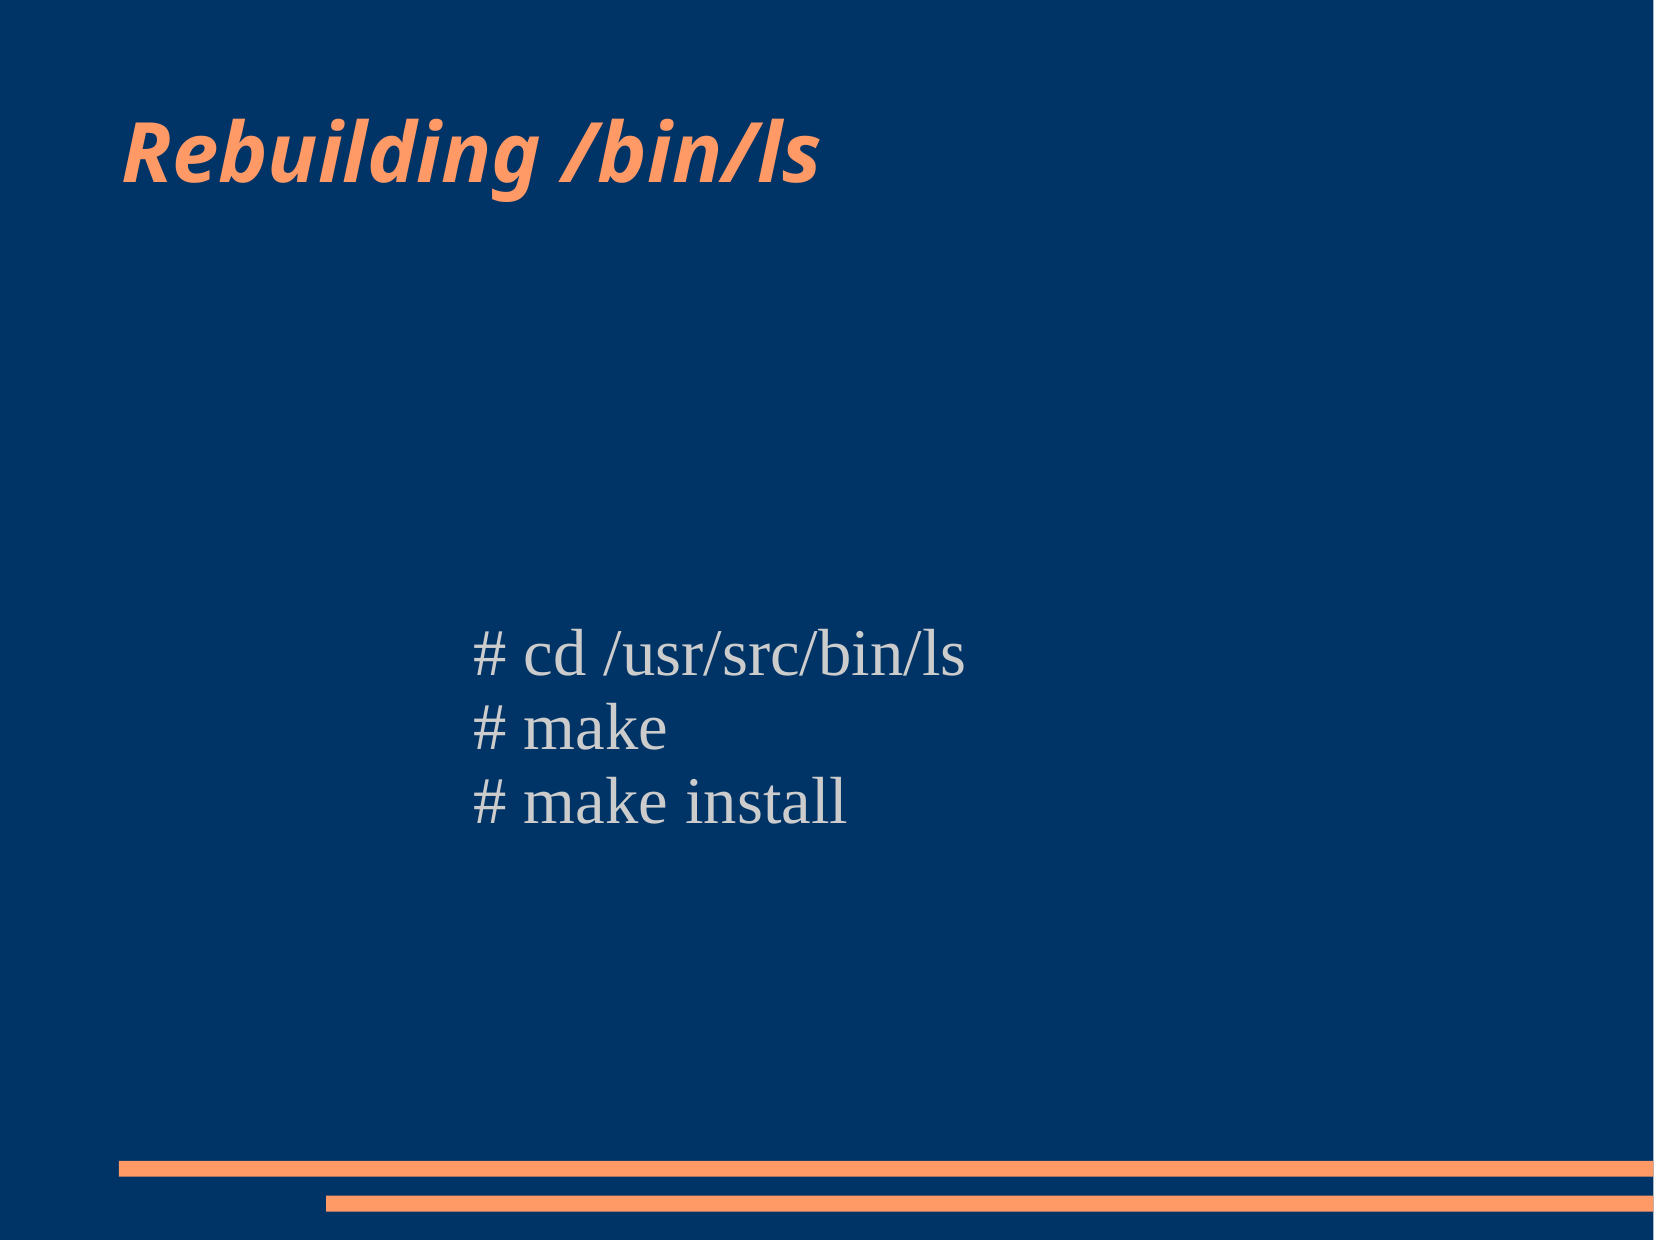

# Rebuilding /bin/ls
# cd /usr/src/bin/ls
# make
# make install